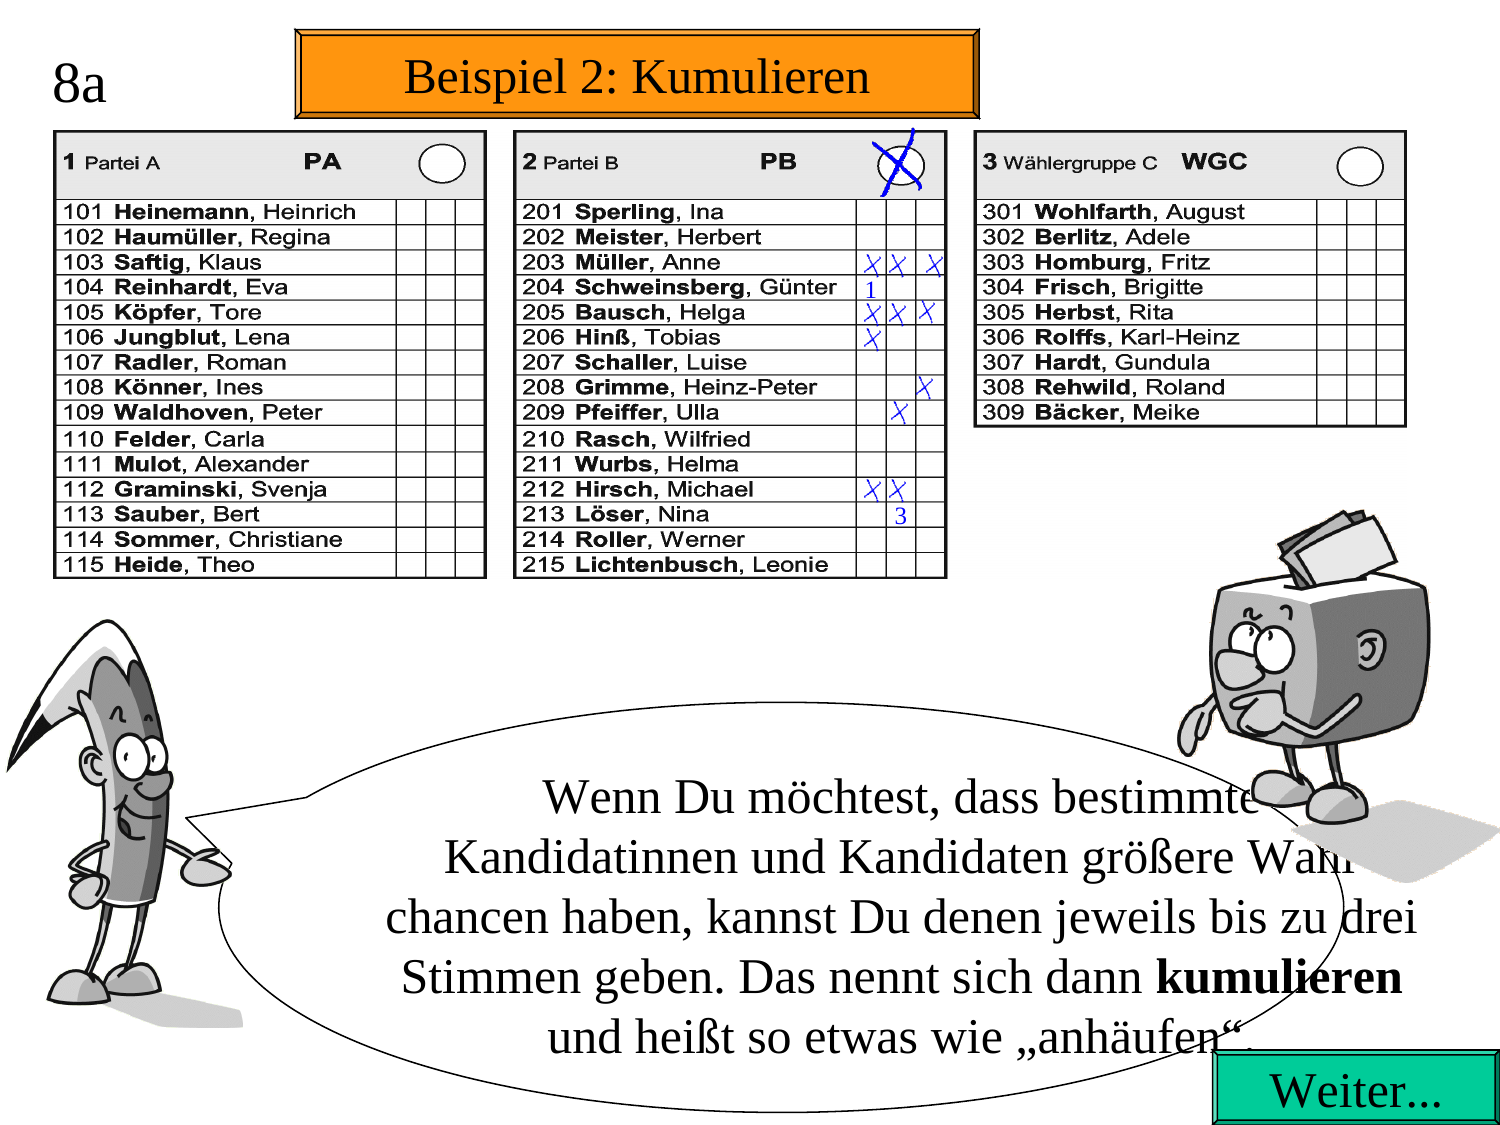

Beispiel 2: Kumulieren
8a
1
3
Wenn Du möchtest, dass bestimmte
 Kandidatinnen und Kandidaten größere Wahl-
chancen haben, kannst Du denen jeweils bis zu drei
Stimmen geben. Das nennt sich dann kumulieren
und heißt so etwas wie „anhäufen“.
Weiter...